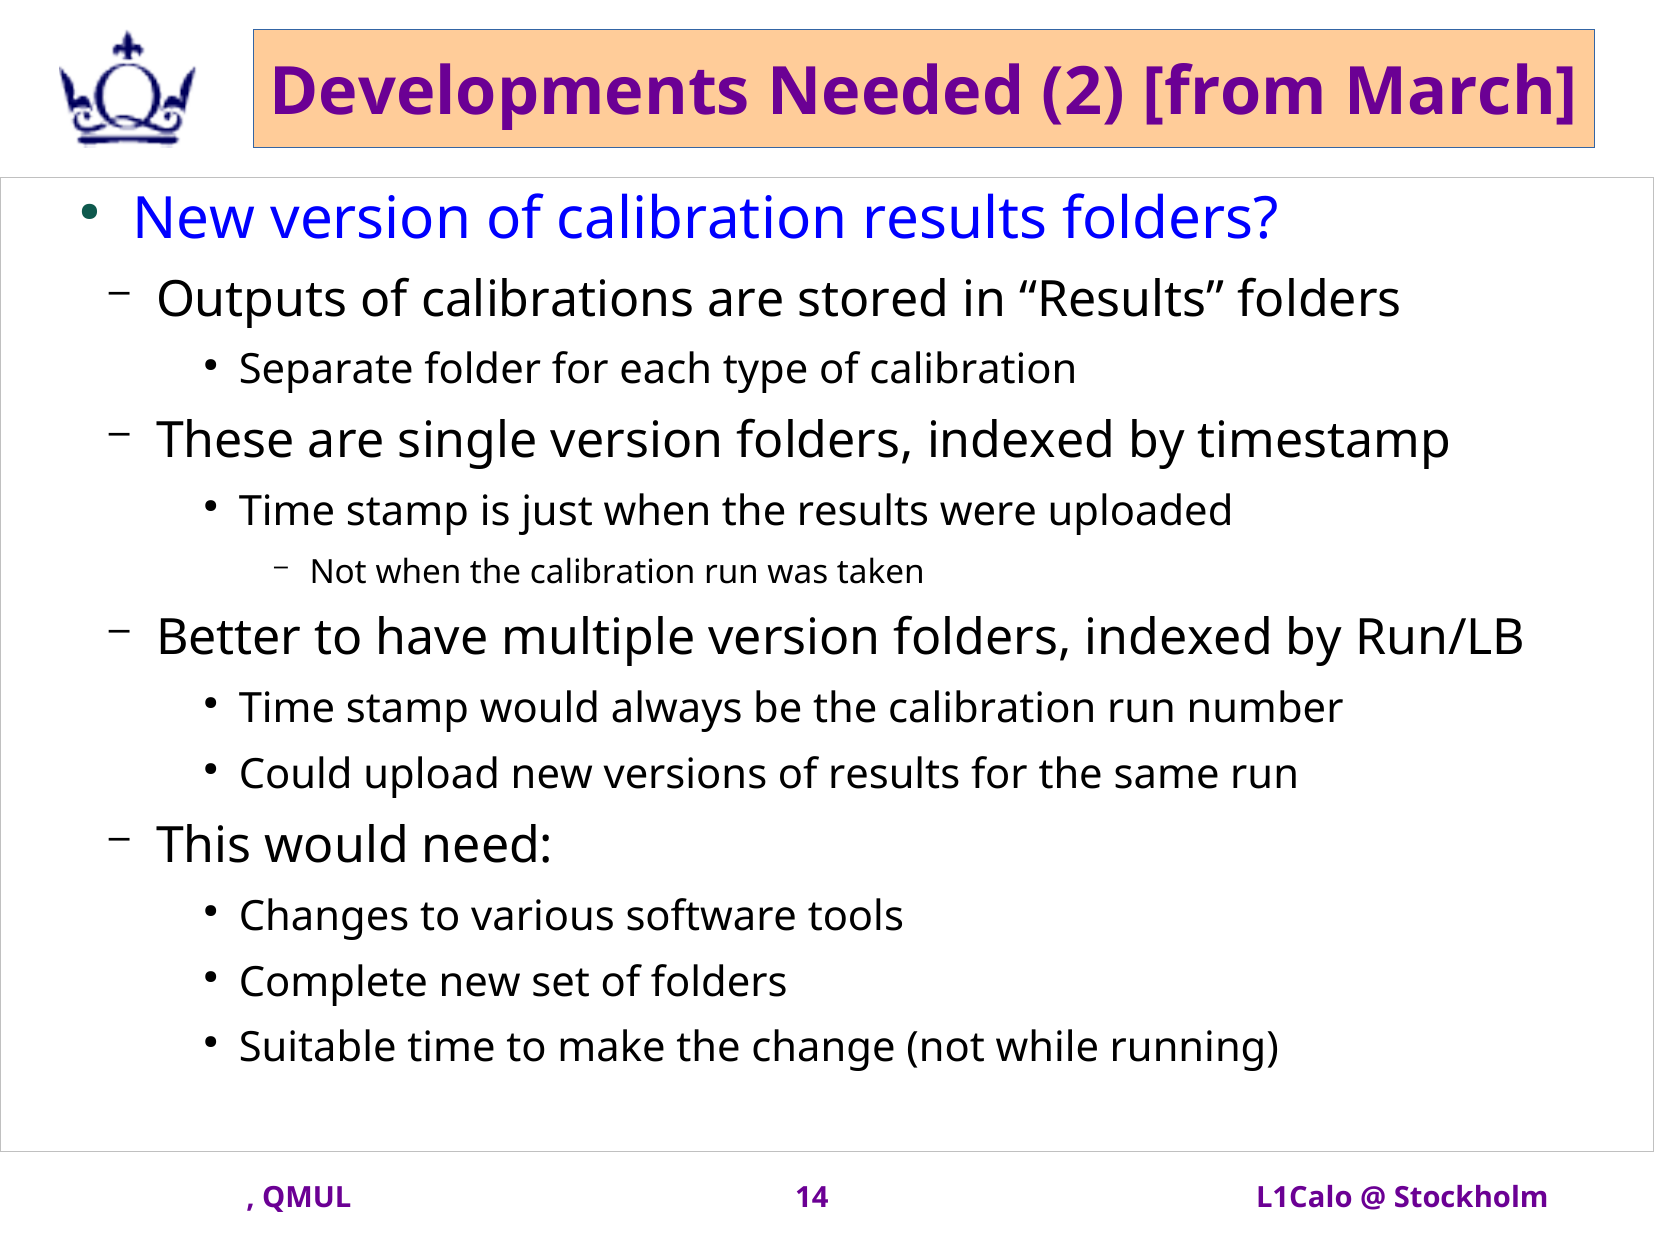

# Developments Needed (2) [from March]
New version of calibration results folders?
Outputs of calibrations are stored in “Results” folders
Separate folder for each type of calibration
These are single version folders, indexed by timestamp
Time stamp is just when the results were uploaded
Not when the calibration run was taken
Better to have multiple version folders, indexed by Run/LB
Time stamp would always be the calibration run number
Could upload new versions of results for the same run
This would need:
Changes to various software tools
Complete new set of folders
Suitable time to make the change (not while running)